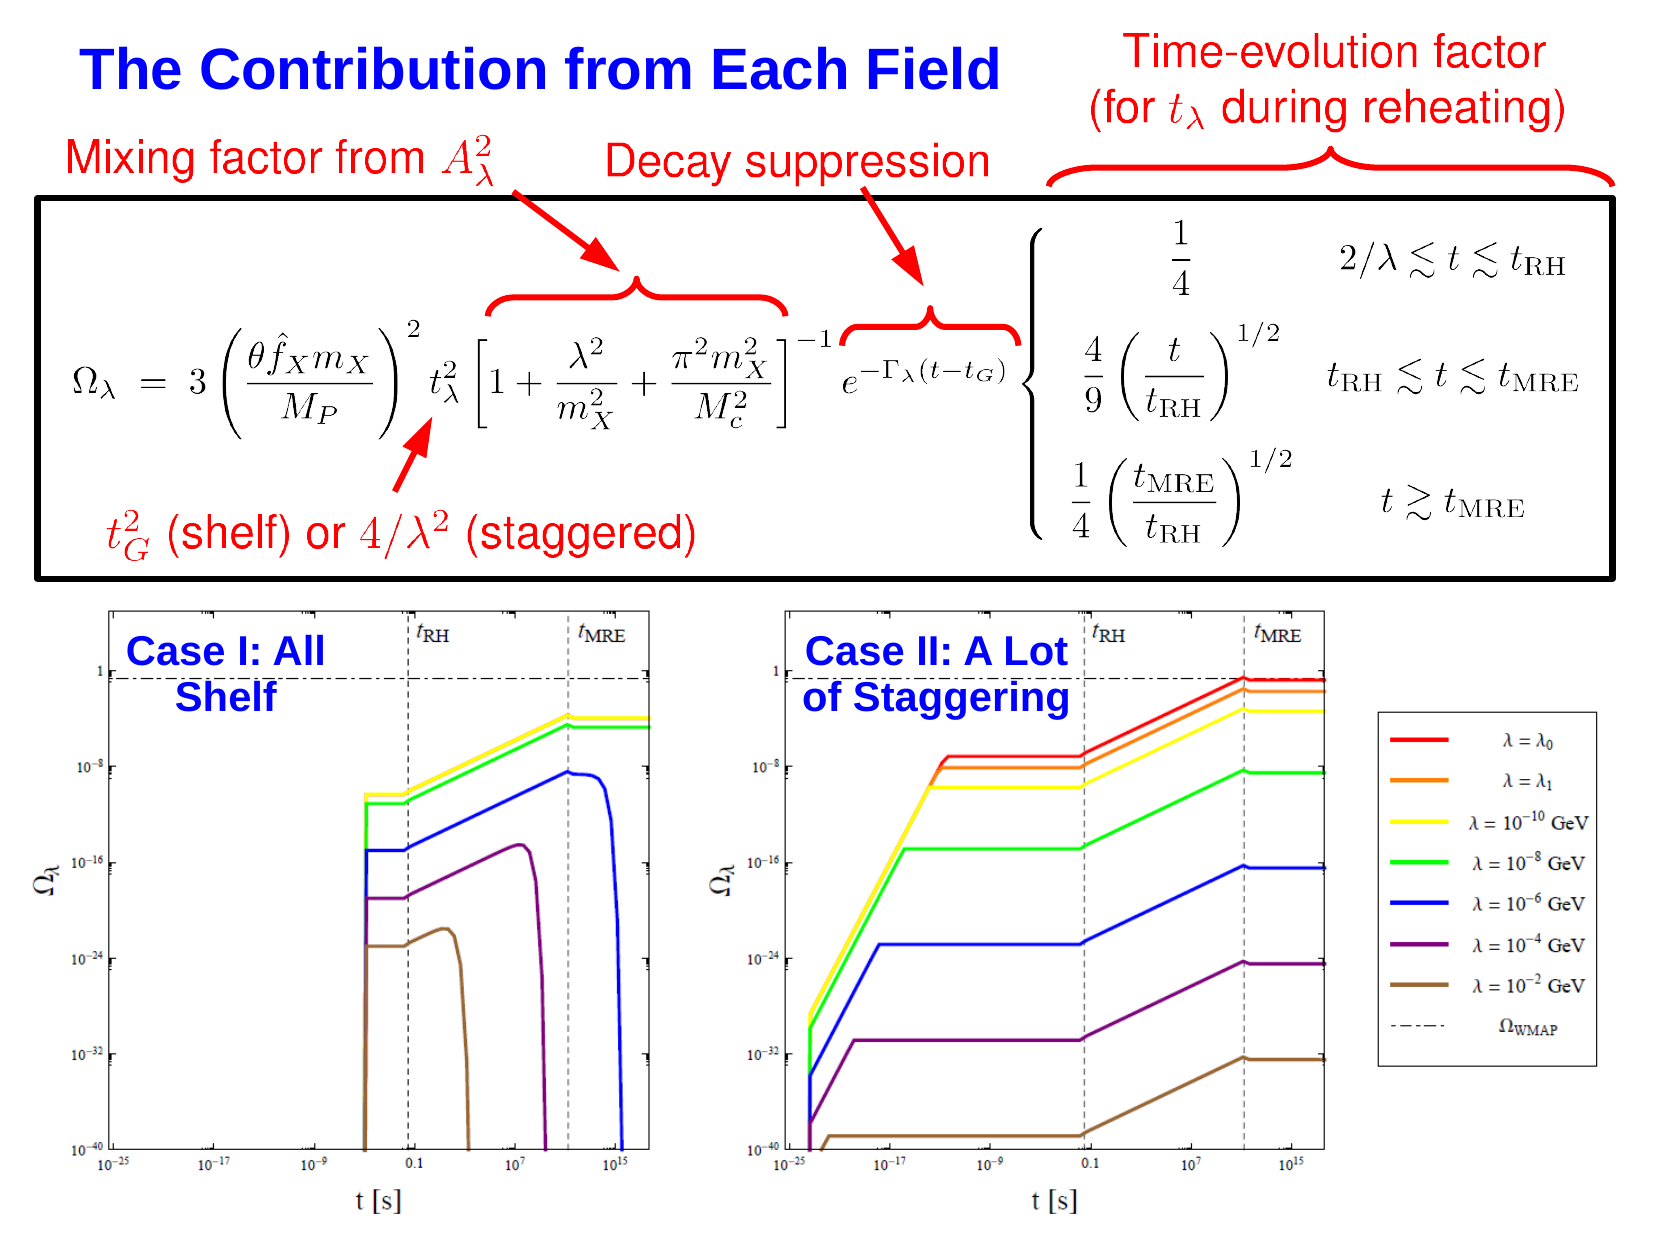

The Contribution from Each Field
Case I: All Shelf
Case II: A Lot of Staggering